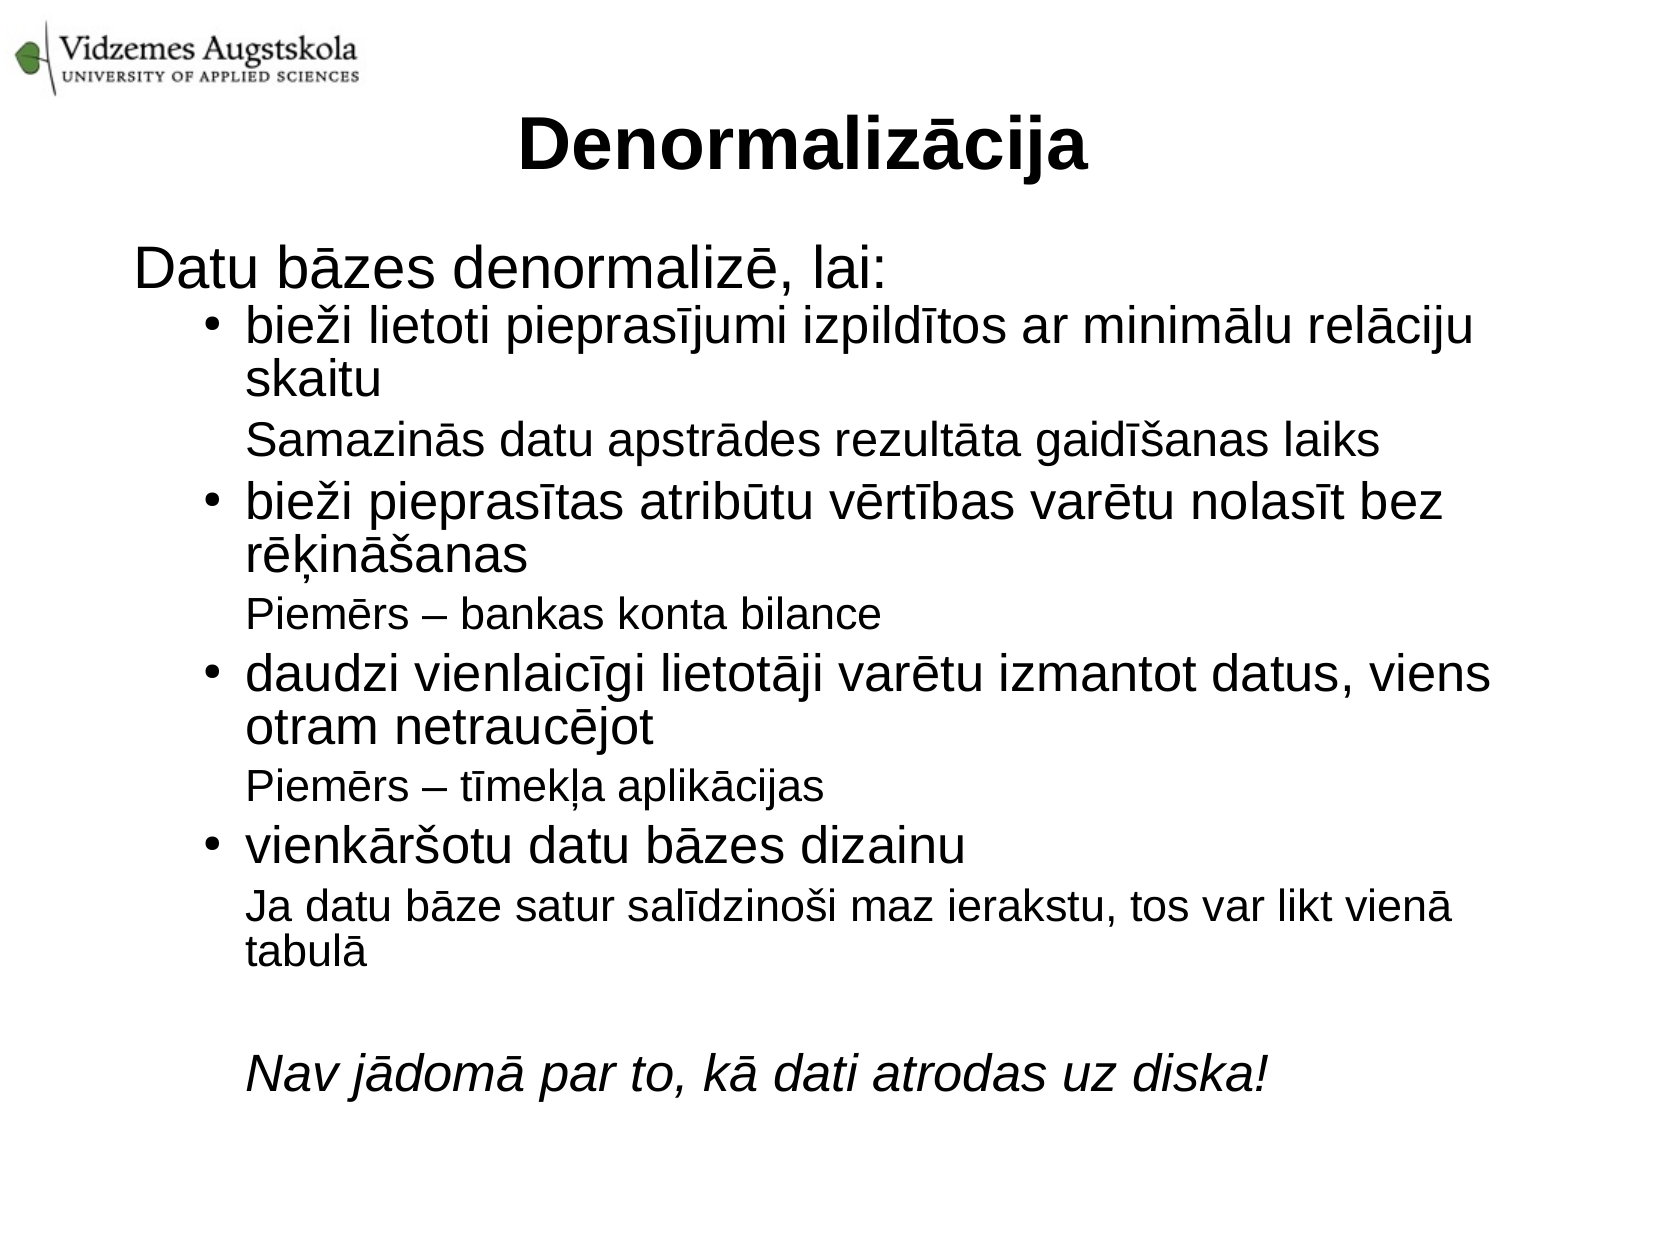

# Denormalizācija
Datu bāzes denormalizē, lai:
bieži lietoti pieprasījumi izpildītos ar minimālu relāciju skaitu
Samazinās datu apstrādes rezultāta gaidīšanas laiks
bieži pieprasītas atribūtu vērtības varētu nolasīt bez rēķināšanas
Piemērs – bankas konta bilance
daudzi vienlaicīgi lietotāji varētu izmantot datus, viens otram netraucējot
Piemērs – tīmekļa aplikācijas
vienkāršotu datu bāzes dizainu
Ja datu bāze satur salīdzinoši maz ierakstu, tos var likt vienā tabulā
Nav jādomā par to, kā dati atrodas uz diska!